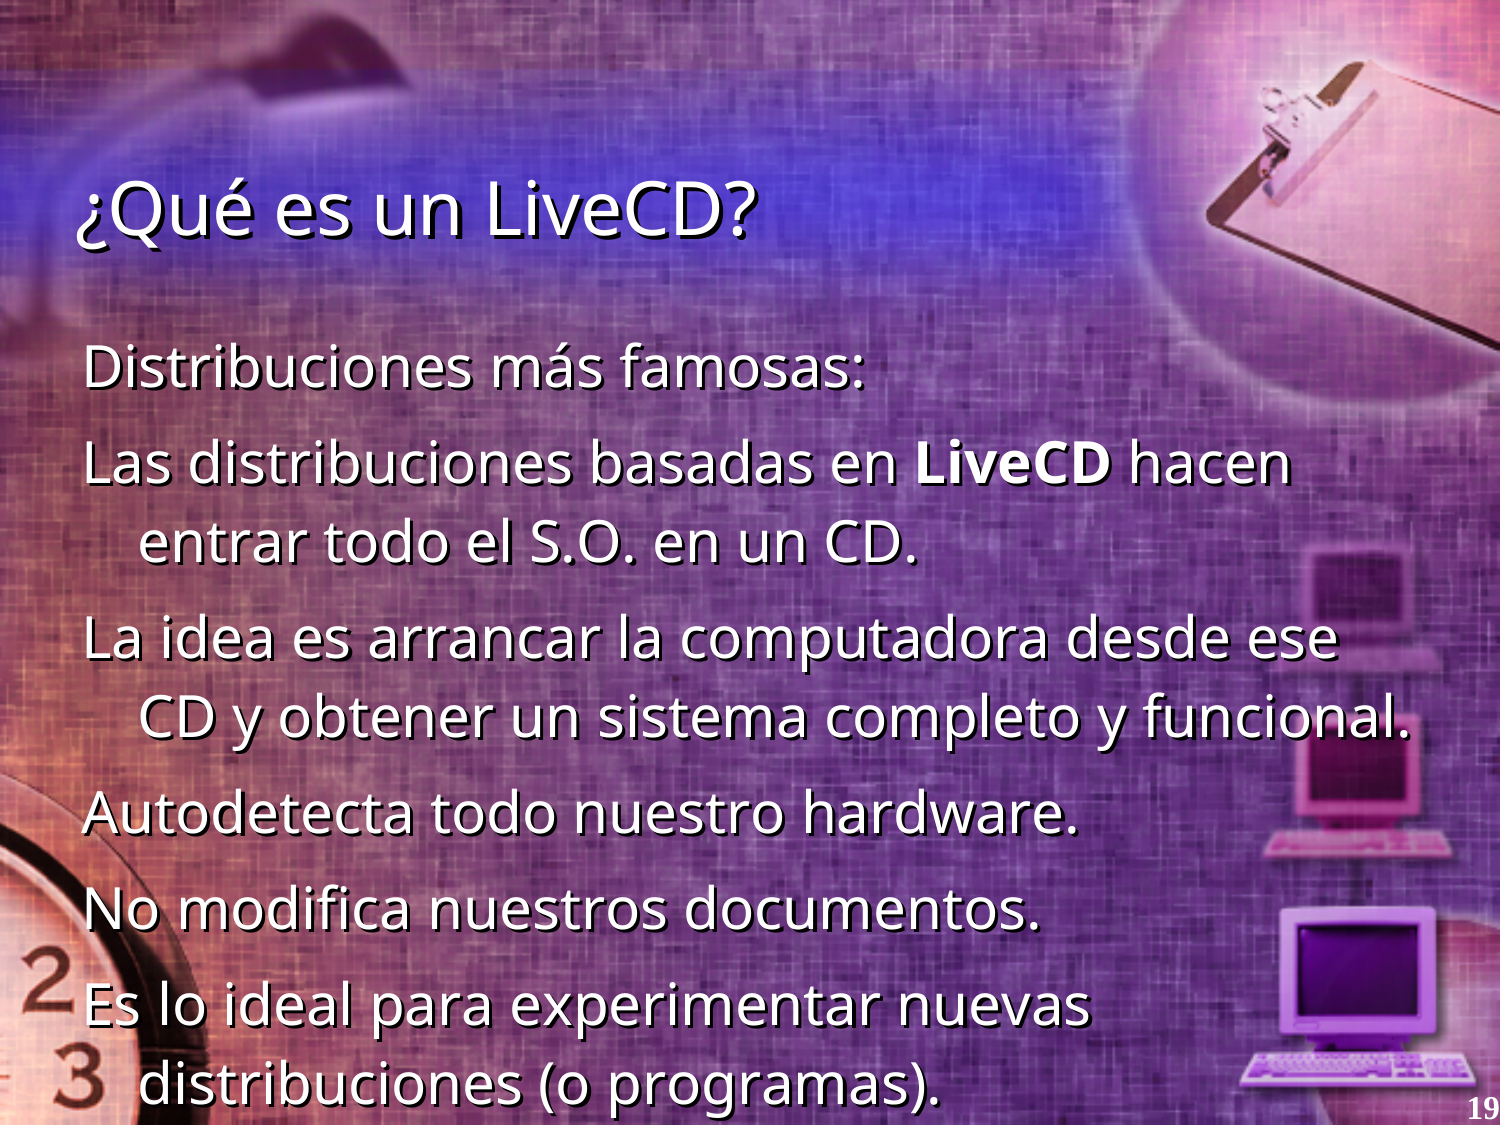

# ¿Qué es un LiveCD?
Distribuciones más famosas:
Las distribuciones basadas en LiveCD hacen entrar todo el S.O. en un CD.
La idea es arrancar la computadora desde ese CD y obtener un sistema completo y funcional.
Autodetecta todo nuestro hardware.
No modifica nuestros documentos.
Es lo ideal para experimentar nuevas distribuciones (o programas).
19